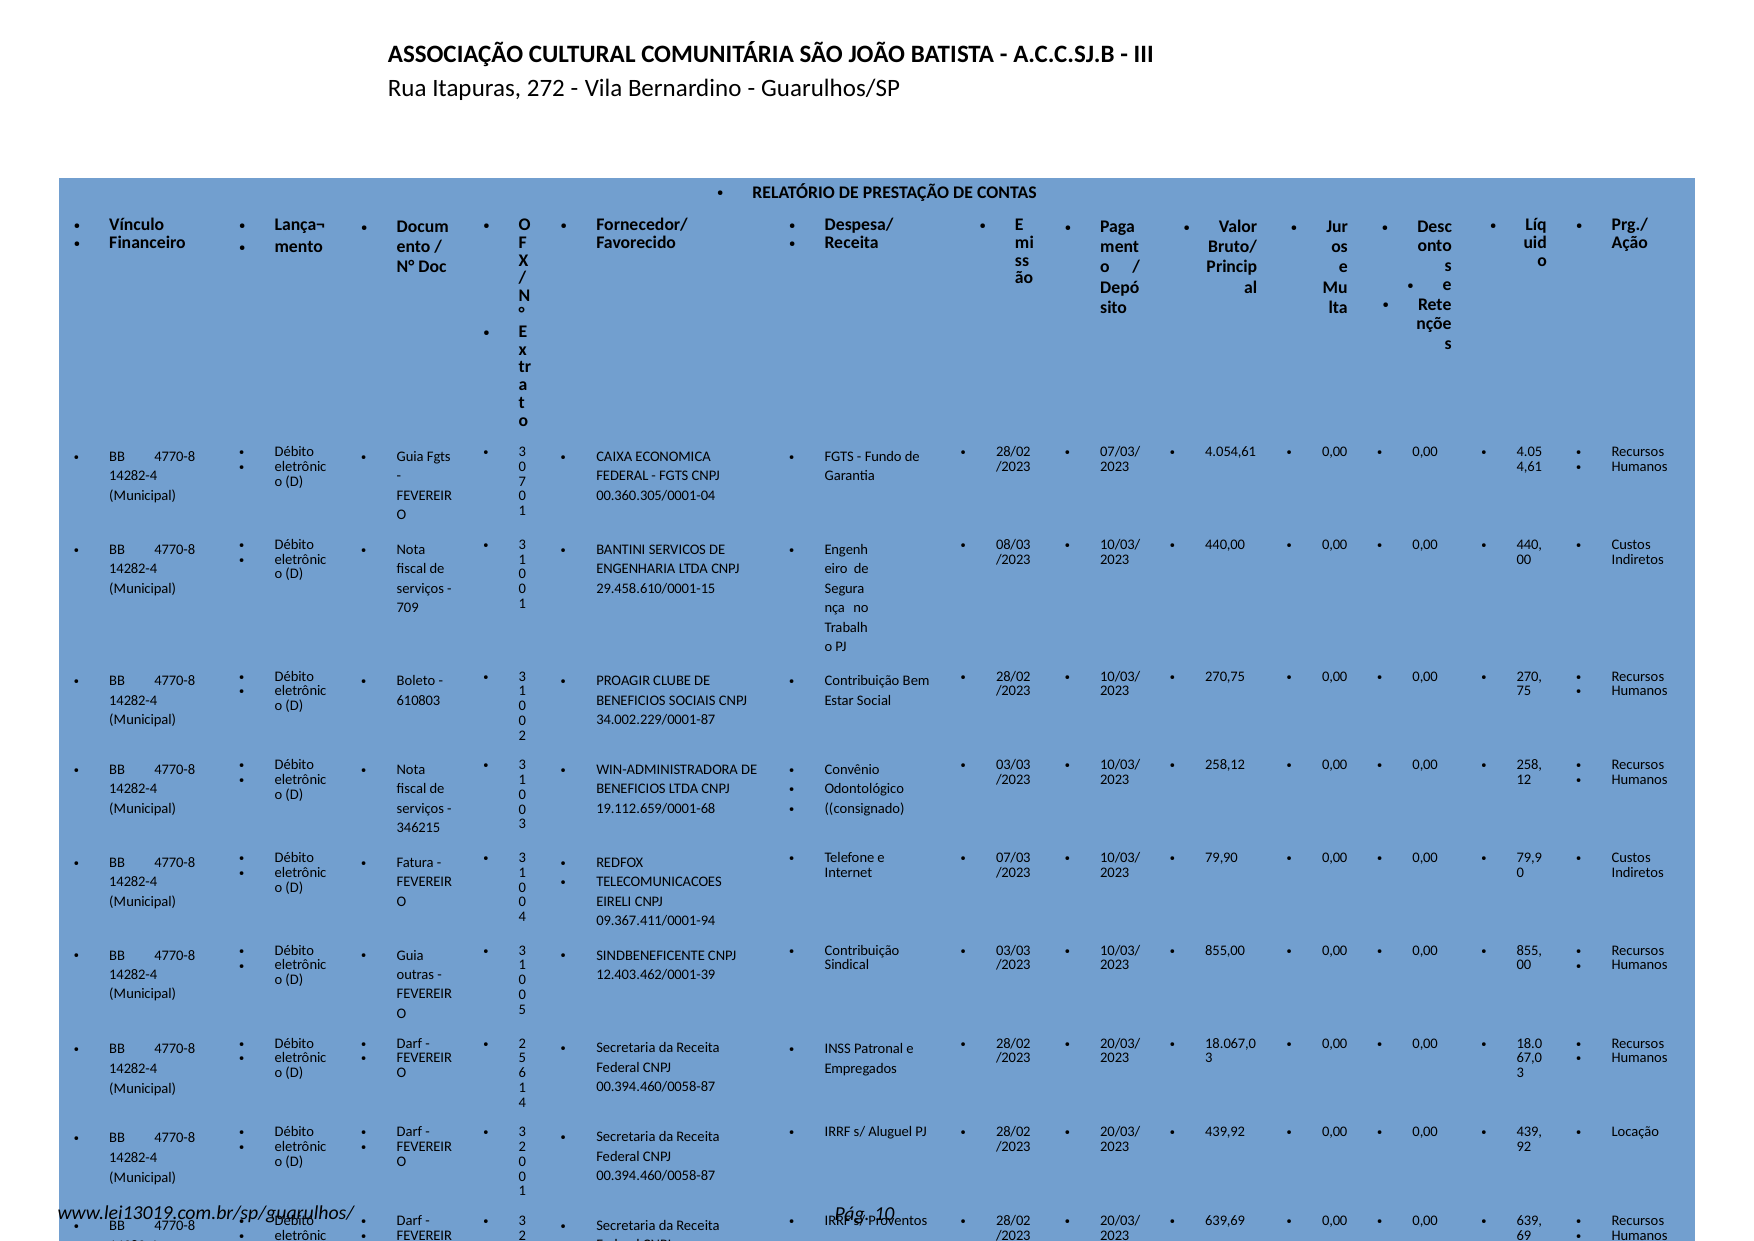

ASSOCIAÇÃO CULTURAL COMUNITÁRIA SÃO JOÃO BATISTA - A.C.C.SJ.B - III
Rua Itapuras, 272 - Vila Bernardino - Guarulhos/SP
| RELATÓRIO DE PRESTAÇÃO DE CONTAS | | | | | | | | | | | | |
| --- | --- | --- | --- | --- | --- | --- | --- | --- | --- | --- | --- | --- |
| Vínculo Financeiro | Lança¬ mento | Documento / N° Doc | OFX/N° Extrato | Fornecedor/ Favorecido | Despesa/ Receita | Emissão | Pagamento / Depósito | Valor Bruto/ Principal | Juros e Multa | Descontos e Retenções | Líquido | Prg./Ação |
| BB 4770-8 14282-4 (Municipal) | Débito eletrônico (D) | Guia Fgts -FEVEREIRO | 30701 | CAIXA ECONOMICA FEDERAL - FGTS CNPJ 00.360.305/0001-04 | FGTS - Fundo de Garantia | 28/02/2023 | 07/03/2023 | 4.054,61 | 0,00 | 0,00 | 4.054,61 | Recursos Humanos |
| BB 4770-8 14282-4 (Municipal) | Débito eletrônico (D) | Nota fiscal de serviços - 709 | 31001 | BANTINI SERVICOS DE ENGENHARIA LTDA CNPJ 29.458.610/0001-15 | Engenheiro de Segurança no Trabalho PJ | 08/03/2023 | 10/03/2023 | 440,00 | 0,00 | 0,00 | 440,00 | Custos Indiretos |
| BB 4770-8 14282-4 (Municipal) | Débito eletrônico (D) | Boleto -610803 | 31002 | PROAGIR CLUBE DE BENEFICIOS SOCIAIS CNPJ 34.002.229/0001-87 | Contribuição Bem Estar Social | 28/02/2023 | 10/03/2023 | 270,75 | 0,00 | 0,00 | 270,75 | Recursos Humanos |
| BB 4770-8 14282-4 (Municipal) | Débito eletrônico (D) | Nota fiscal de serviços -346215 | 31003 | WIN-ADMINISTRADORA DE BENEFICIOS LTDA CNPJ 19.112.659/0001-68 | Convênio Odontológico ((consignado) | 03/03/2023 | 10/03/2023 | 258,12 | 0,00 | 0,00 | 258,12 | Recursos Humanos |
| BB 4770-8 14282-4 (Municipal) | Débito eletrônico (D) | Fatura -FEVEREIRO | 31004 | REDFOX TELECOMUNICACOES EIRELI CNPJ 09.367.411/0001-94 | Telefone e Internet | 07/03/2023 | 10/03/2023 | 79,90 | 0,00 | 0,00 | 79,90 | Custos Indiretos |
| BB 4770-8 14282-4 (Municipal) | Débito eletrônico (D) | Guia outras -FEVEREIRO | 31005 | SINDBENEFICENTE CNPJ 12.403.462/0001-39 | Contribuição Sindical | 03/03/2023 | 10/03/2023 | 855,00 | 0,00 | 0,00 | 855,00 | Recursos Humanos |
| BB 4770-8 14282-4 (Municipal) | Débito eletrônico (D) | Darf - FEVEREIRO | 25614 | Secretaria da Receita Federal CNPJ 00.394.460/0058-87 | INSS Patronal e Empregados | 28/02/2023 | 20/03/2023 | 18.067,03 | 0,00 | 0,00 | 18.067,03 | Recursos Humanos |
| BB 4770-8 14282-4 (Municipal) | Débito eletrônico (D) | Darf - FEVEREIRO | 32001 | Secretaria da Receita Federal CNPJ 00.394.460/0058-87 | IRRF s/ Aluguel PJ | 28/02/2023 | 20/03/2023 | 439,92 | 0,00 | 0,00 | 439,92 | Locação |
| BB 4770-8 14282-4 (Municipal) | Débito eletrônico (D) | Darf - FEVEREIRO | 32002 | Secretaria da Receita Federal CNPJ 00.394.460/0058-87 | IRRF s/ Proventos | 28/02/2023 | 20/03/2023 | 639,69 | 0,00 | 0,00 | 639,69 | Recursos Humanos |
| BB 4770-8 14282-4 (Municipal) | Débito eletrônico (D) | Nota Fiscal/DANFE -642 | 44035 | KID COISAS COMERCIO DE PAPELARIA E SERVICOS EIRELI CNPJ 33.142.403/0001-24 | Higiene e Limpeza | 20/03/2023 | 21/03/2023 | 8.708,60 | 0,00 | 0,00 | 8.708,60 | Custos Indiretos |
| BB 4770-8 14282-4 (Municipal) | Débito eletrônico (D) | Fatura -FEVEREIRO | 32201 | GUARULHOS TELECOMUNICACOES LTDATe CNPJ 27.583.479/0001-92 | Telefone e Internet | 07/03/2023 | 22/03/2023 | 39,90 | 0,00 | 0,00 | 39,90 | Custos Indiretos |
| BB 4770-8 14282-4 (Municipal) | Débito eletrônico (D) | Darf - FEVEREIRO | 32301 | Secretaria da Receita Federal CNPJ 00.394.460/0058-87 | PIS s/ Salários | 28/02/2023 | 23/03/2023 | 514,49 | 0,00 | 0,00 | 514,49 | Recursos Humanos |
www.lei13019.com.br/sp/guarulhos/
Pág. 10